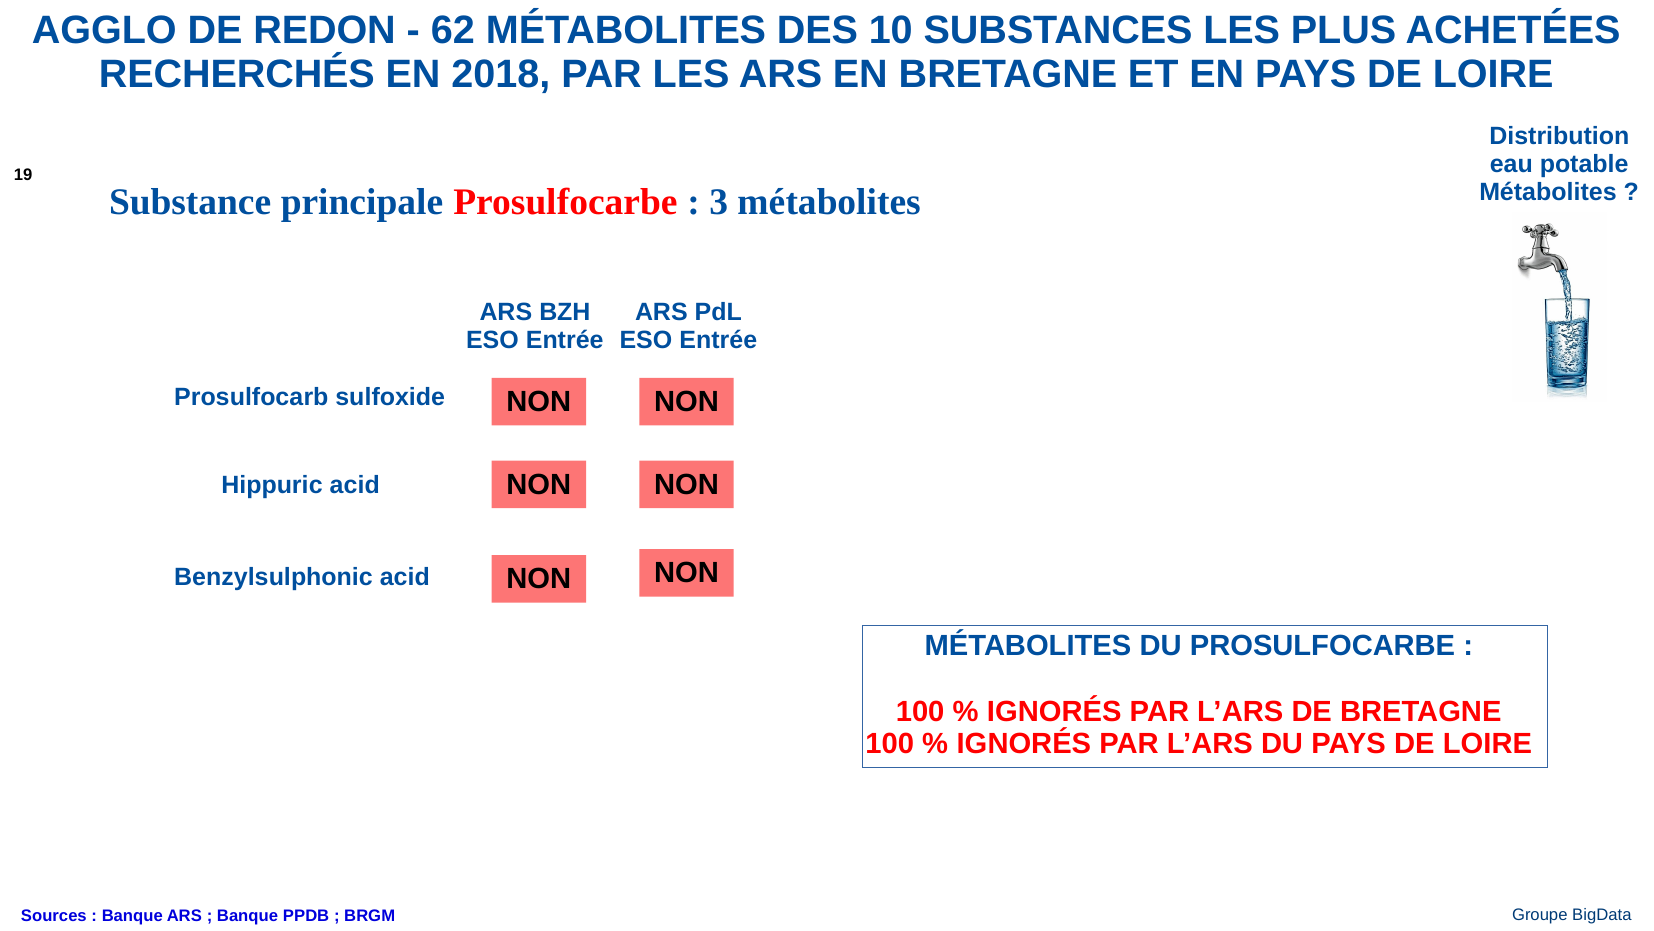

AGGLO DE REDON - 62 MÉTABOLITES DES 10 SUBSTANCES LES PLUS ACHETÉES
RECHERCHÉS EN 2018, PAR LES ARS EN BRETAGNE ET EN PAYS DE LOIRE
Distribution
eau potable
Métabolites ?
Substance principale Prosulfocarbe : 3 métabolites
ARS BZH
ESO Entrée
ARS PdL
ESO Entrée
Prosulfocarb sulfoxide
NON
NON
NON
NON
Hippuric acid
NON
NON
Benzylsulphonic acid
MÉTABOLITES DU PROSULFOCARBE :
100 % IGNORÉS PAR L’ARS DE BRETAGNE
100 % IGNORÉS PAR L’ARS DU PAYS DE LOIRE
Groupe BigData
Sources : Banque ARS ; Banque PPDB ; BRGM